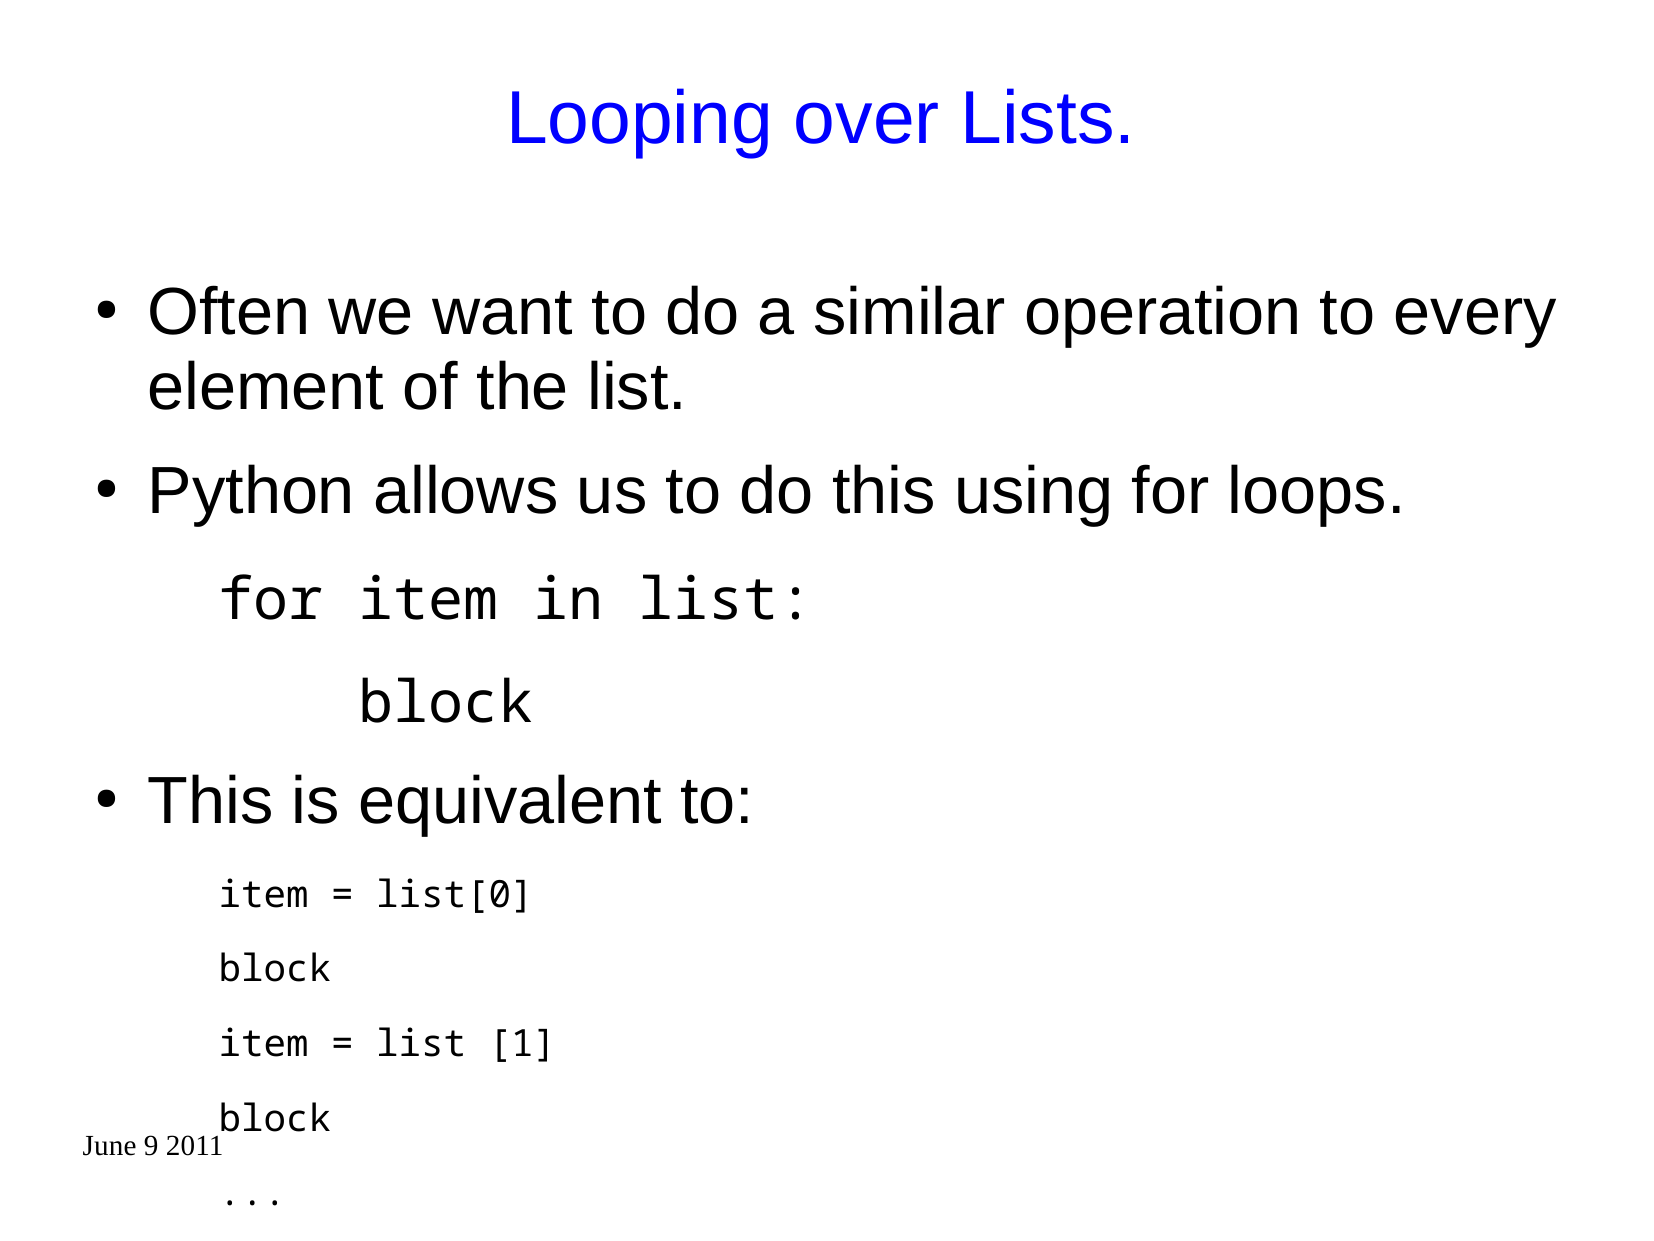

# Looping over Lists.
Often we want to do a similar operation to every element of the list.
Python allows us to do this using for loops.
for item in list:
 block
This is equivalent to:
item = list[0]
block
item = list [1]
block
...
June 9 2011